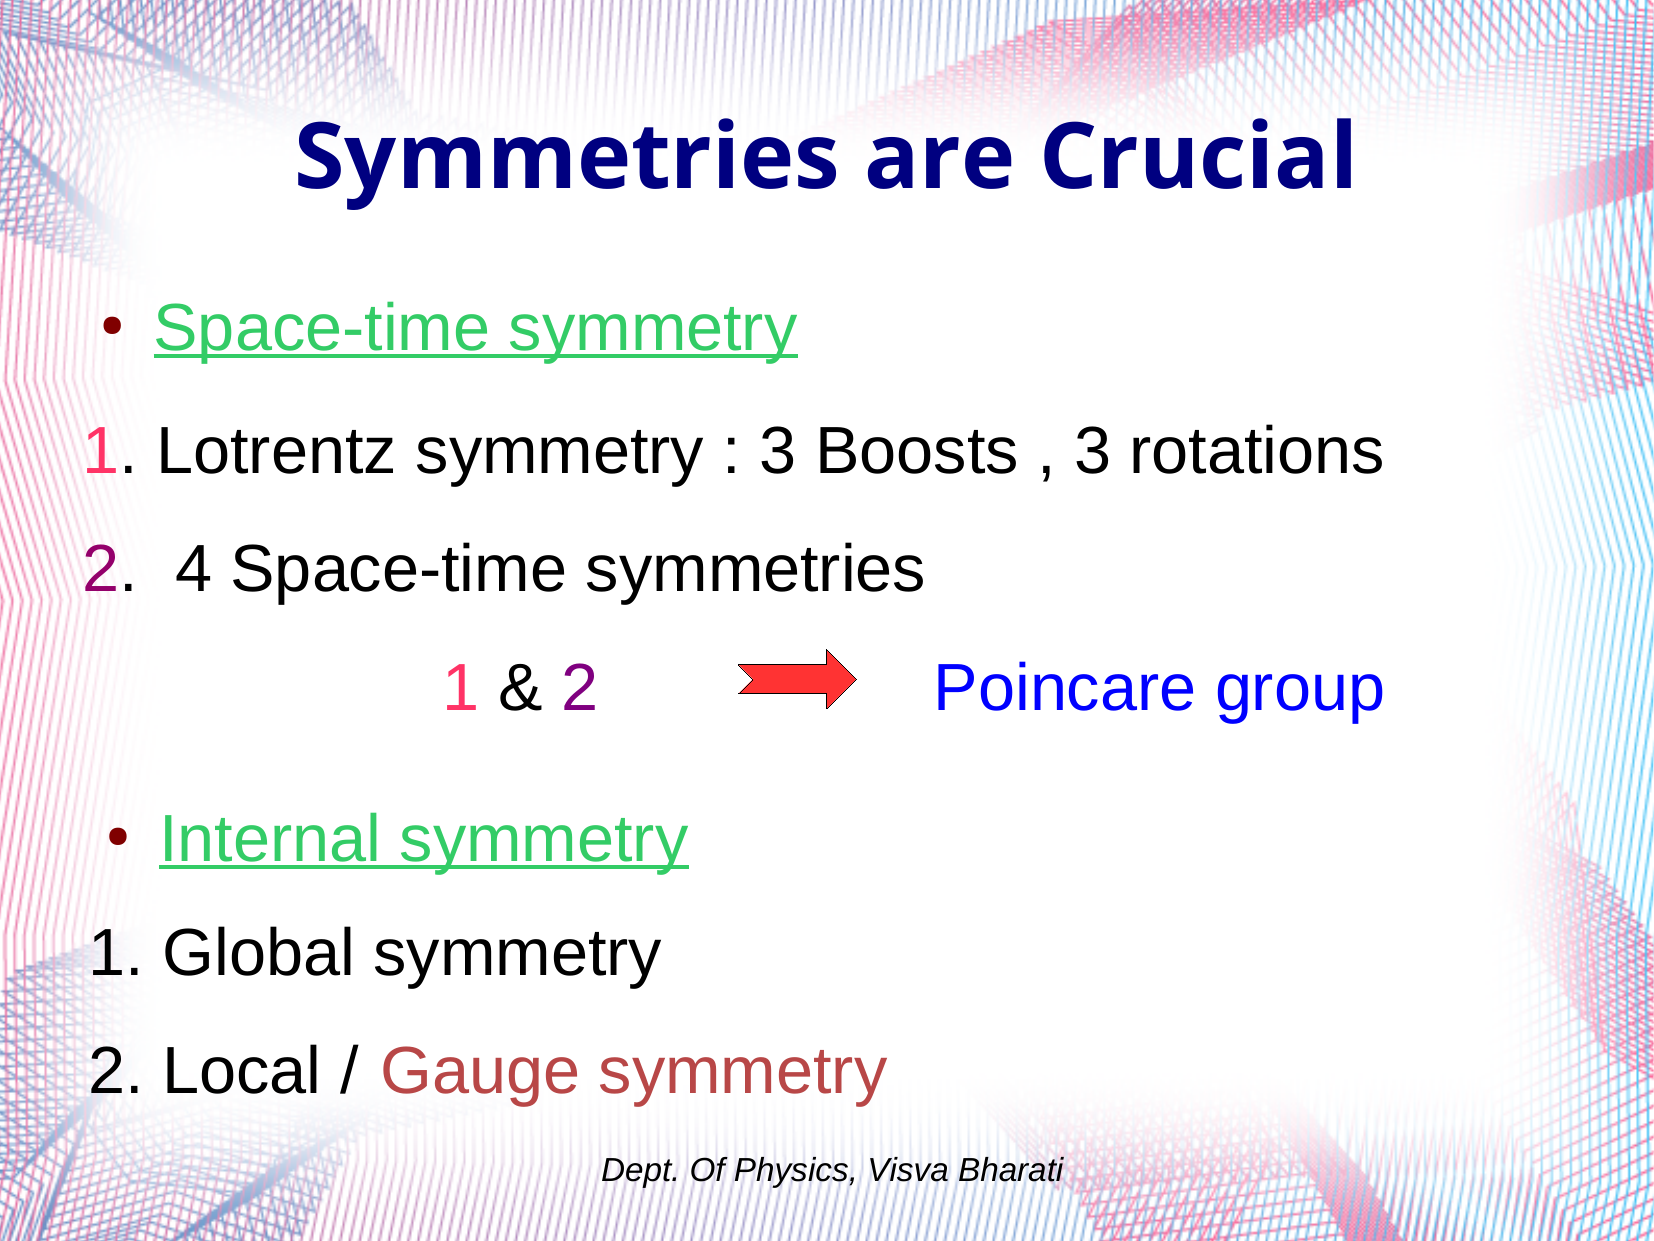

# Symmetries are Crucial
Space-time symmetry
1. Lotrentz symmetry : 3 Boosts , 3 rotations
2. 4 Space-time symmetries
1 & 2
 Poincare group
Internal symmetry
1. Global symmetry
2. Local /
 Gauge symmetry
Dept. Of Physics, Visva Bharati